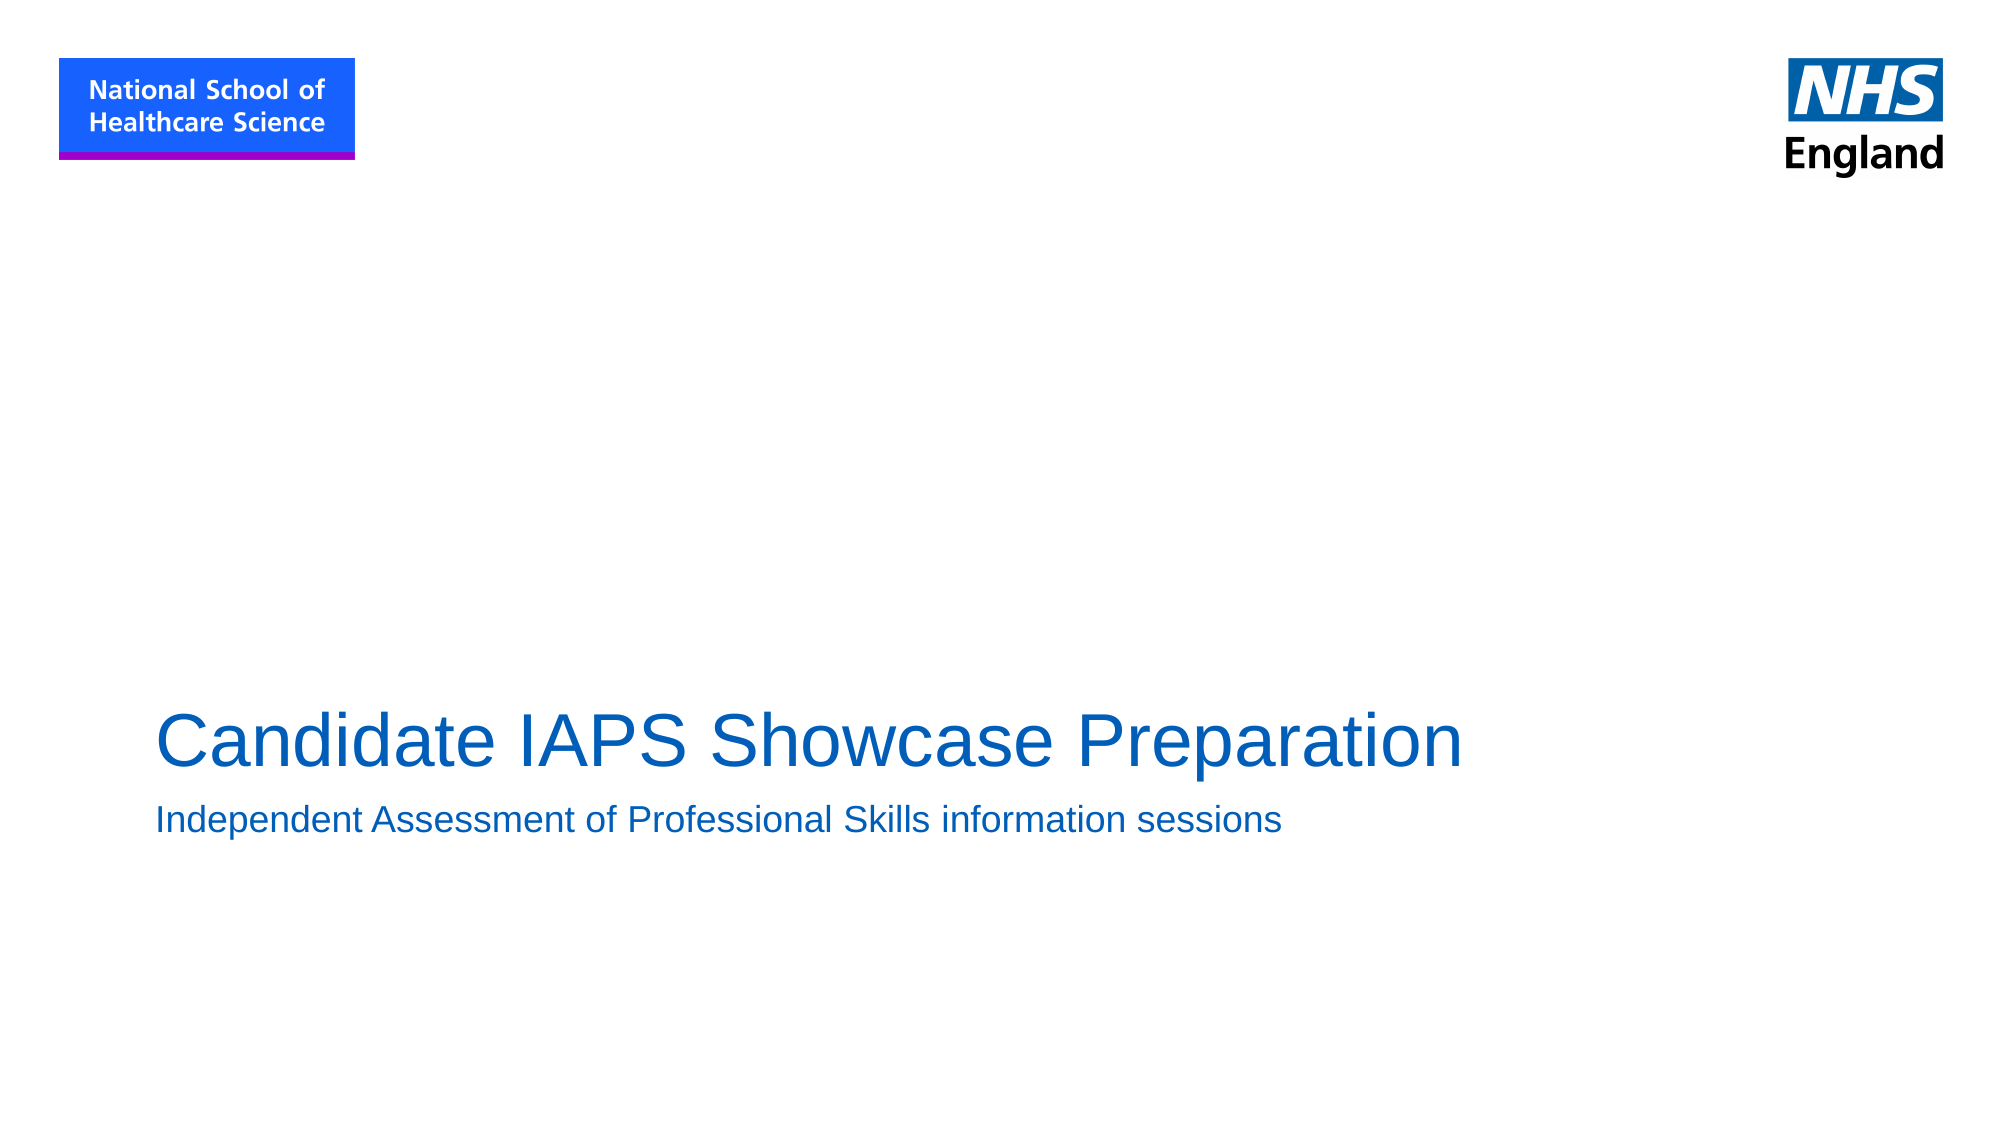

# Candidate IAPS Showcase Preparation
Independent Assessment of Professional Skills information sessions